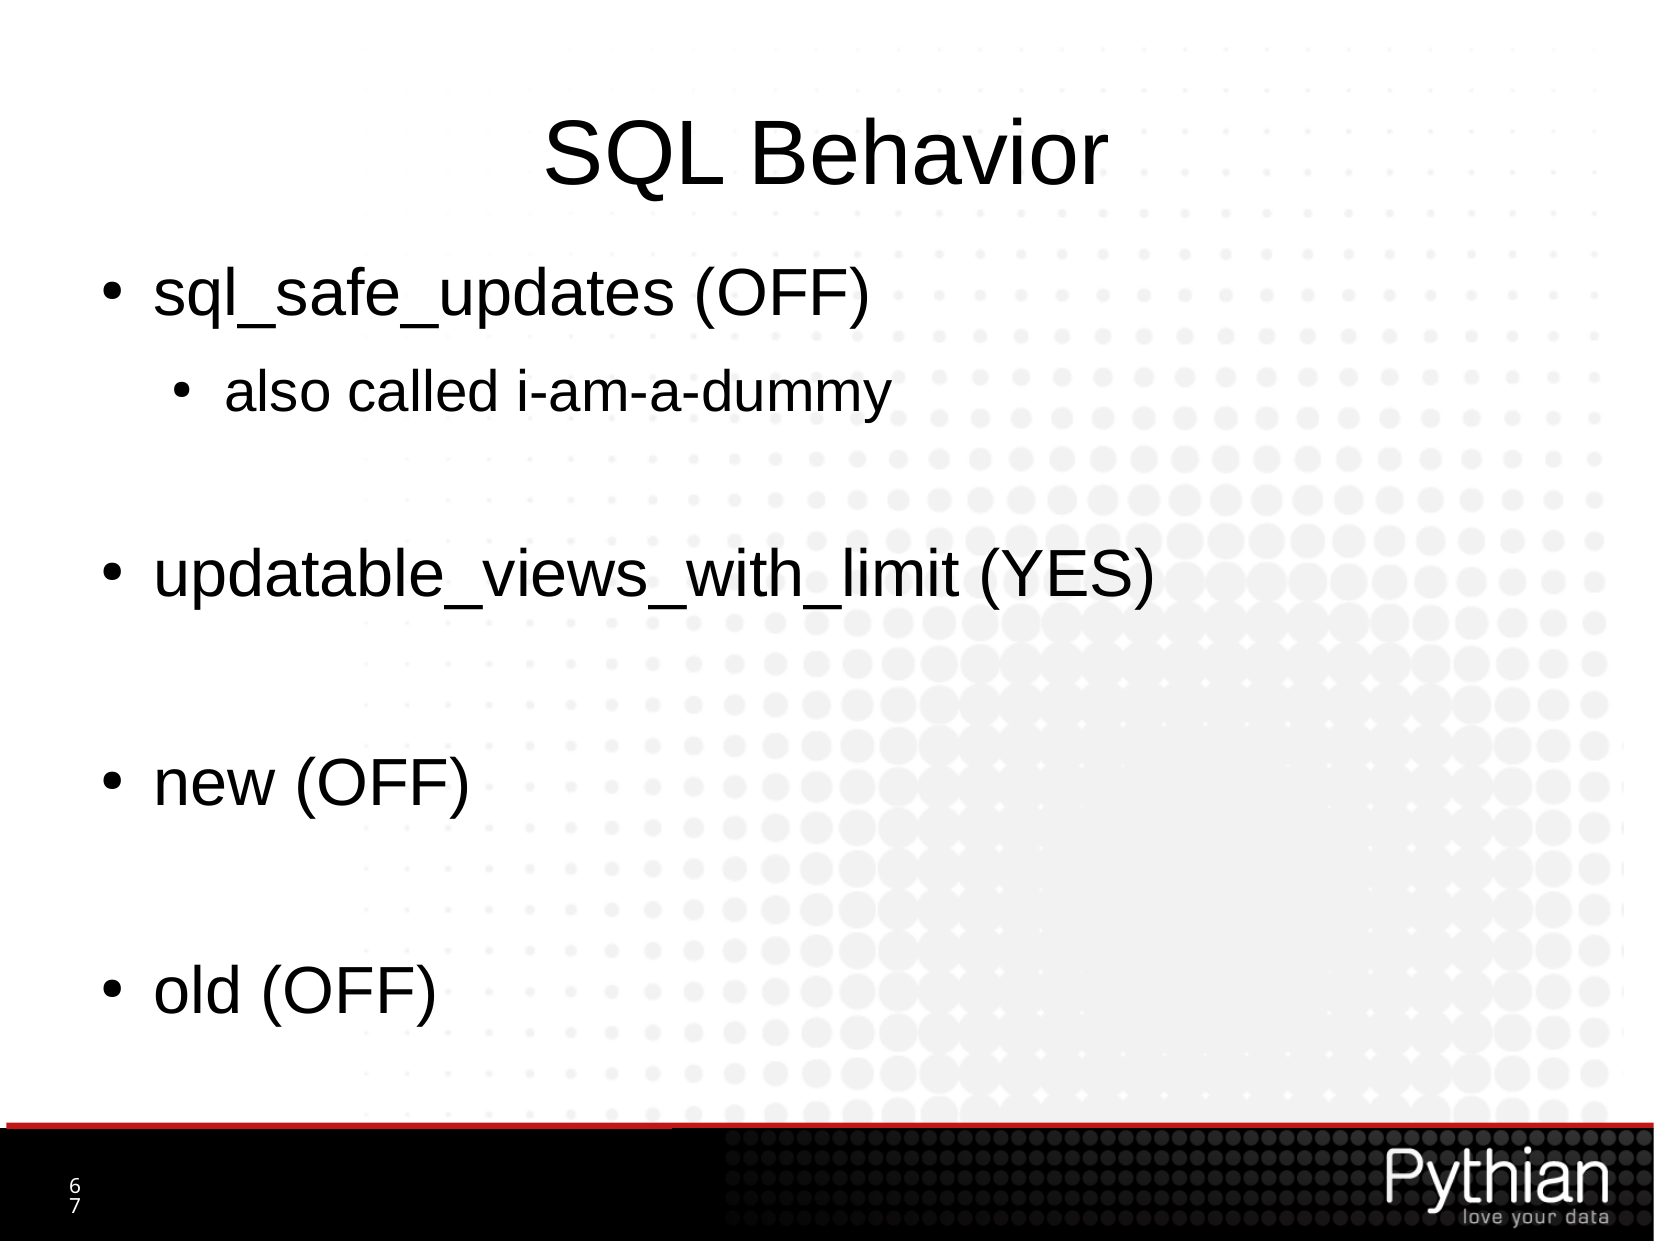

# SQL Behavior
sql_safe_updates (OFF)
also called i-am-a-dummy
updatable_views_with_limit (YES)
new (OFF)
old (OFF)